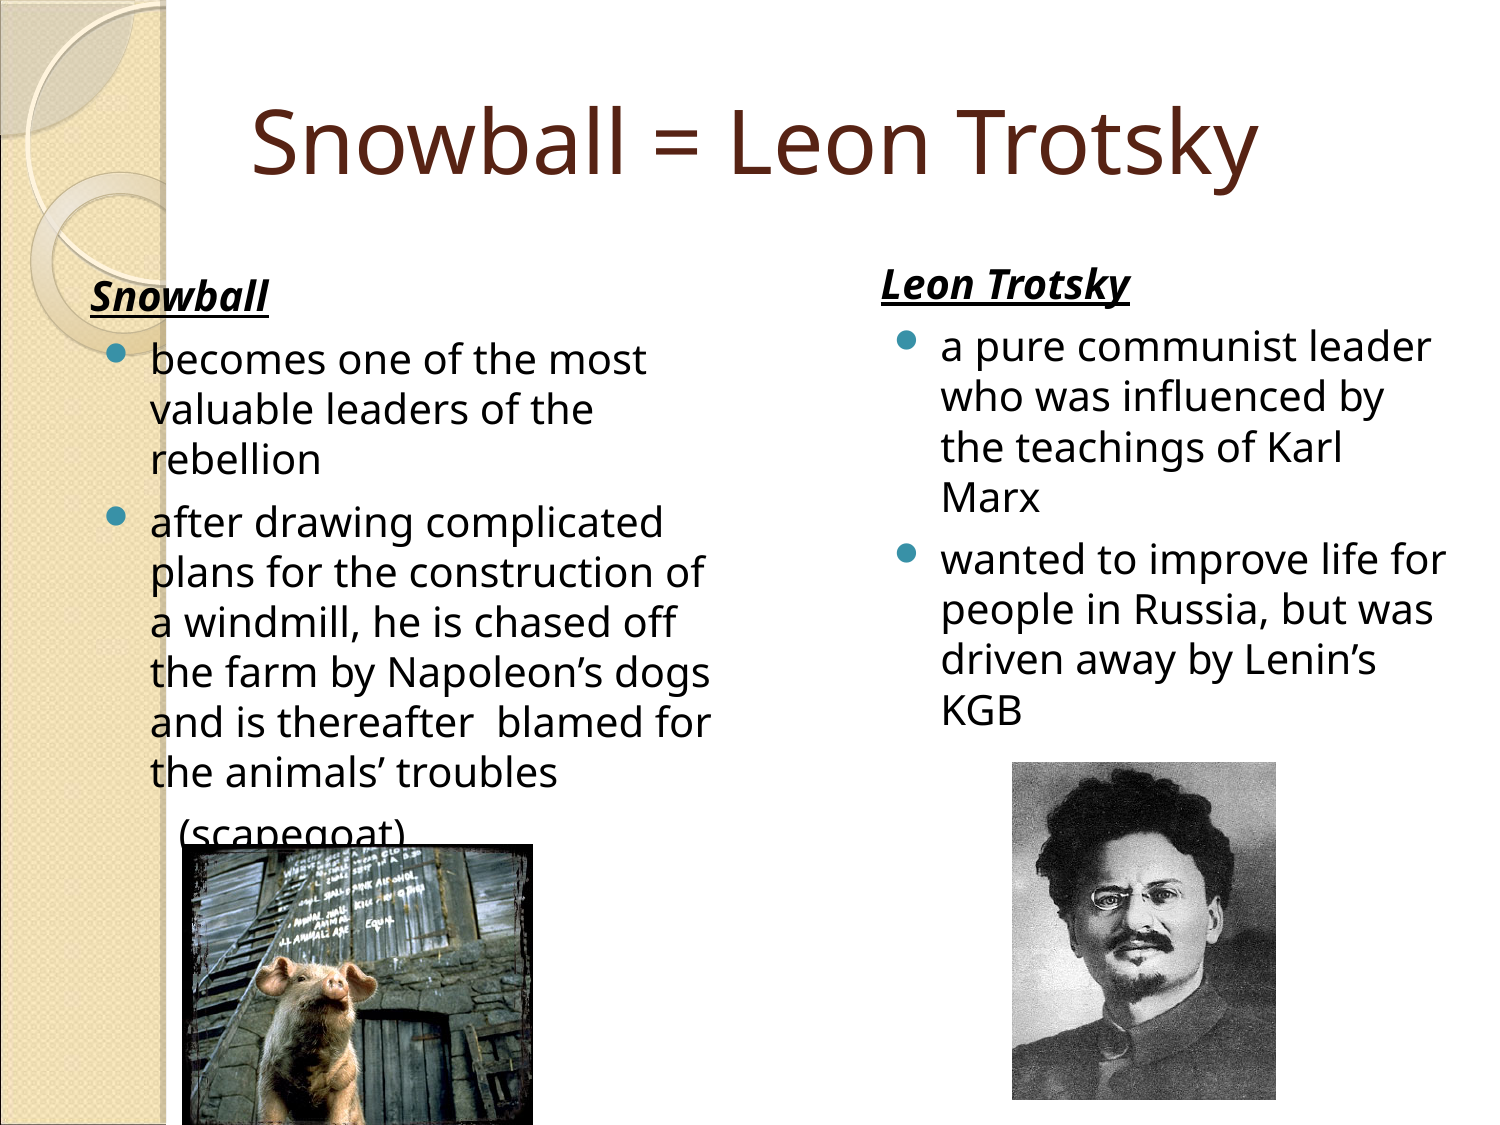

# Snowball = Leon Trotsky
Leon Trotsky
a pure communist leader who was influenced by the teachings of Karl Marx
wanted to improve life for people in Russia, but was driven away by Lenin’s KGB
Snowball
becomes one of the most valuable leaders of the rebellion
after drawing complicated plans for the construction of a windmill, he is chased off the farm by Napoleon’s dogs and is thereafter blamed for the animals’ troubles
	(scapegoat)